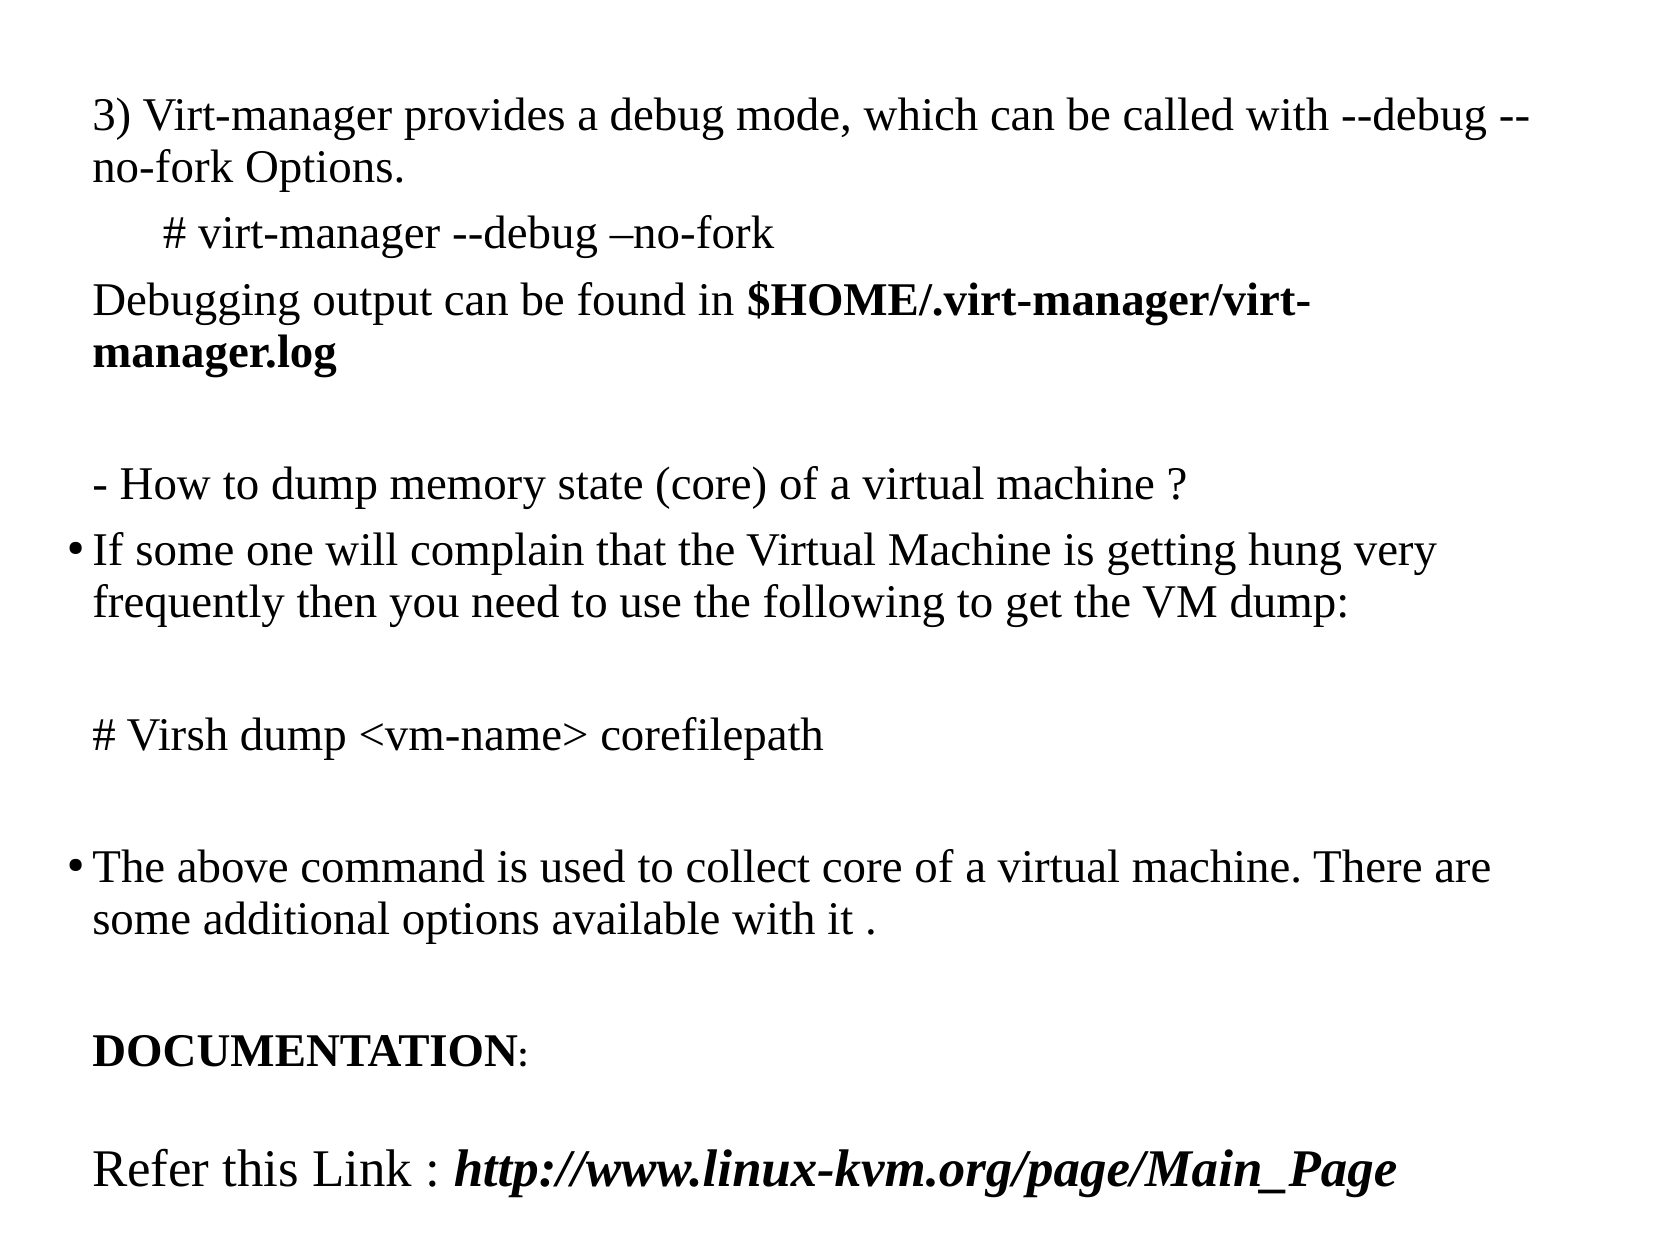

# 3) Virt-manager provides a debug mode, which can be called with --debug --no-fork Options.
 # virt-manager --debug –no-fork
Debugging output can be found in $HOME/.virt-manager/virt-manager.log
- How to dump memory state (core) of a virtual machine ?
If some one will complain that the Virtual Machine is getting hung very frequently then you need to use the following to get the VM dump:
# Virsh dump <vm-name> corefilepath
The above command is used to collect core of a virtual machine. There are some additional options available with it .
DOCUMENTATION:
Refer this Link : http://www.linux-kvm.org/page/Main_Page